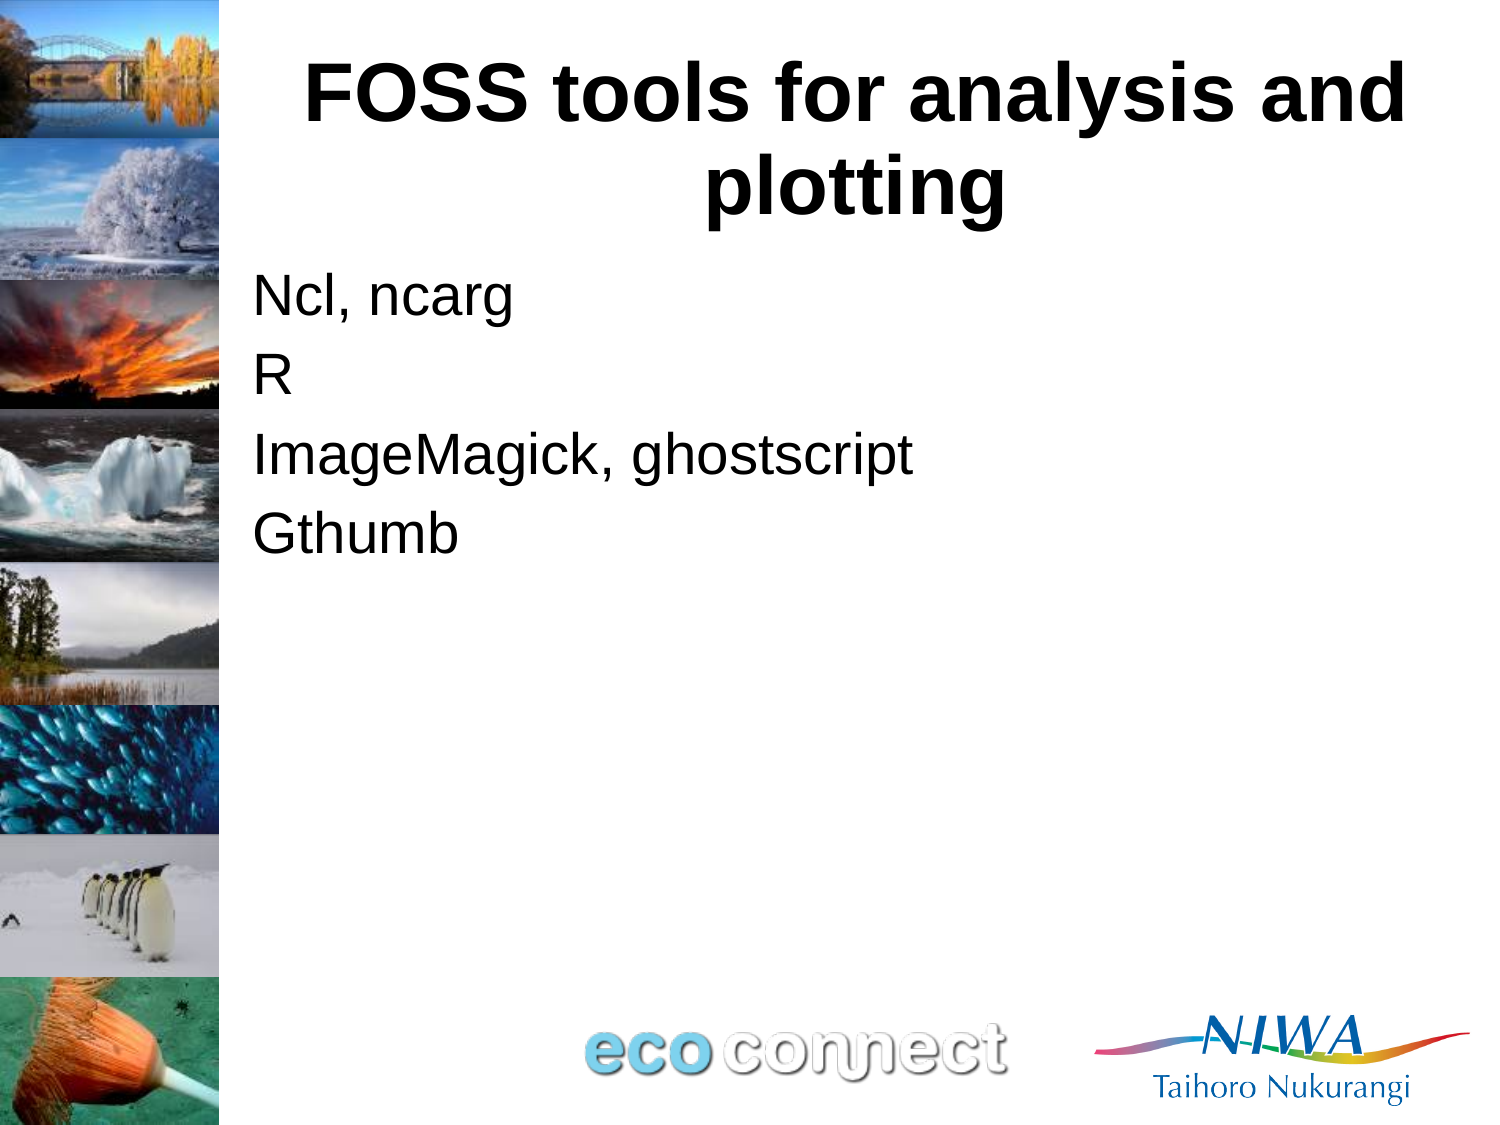

# FOSS tools for analysis and plotting
Ncl, ncarg
R
ImageMagick, ghostscript
Gthumb